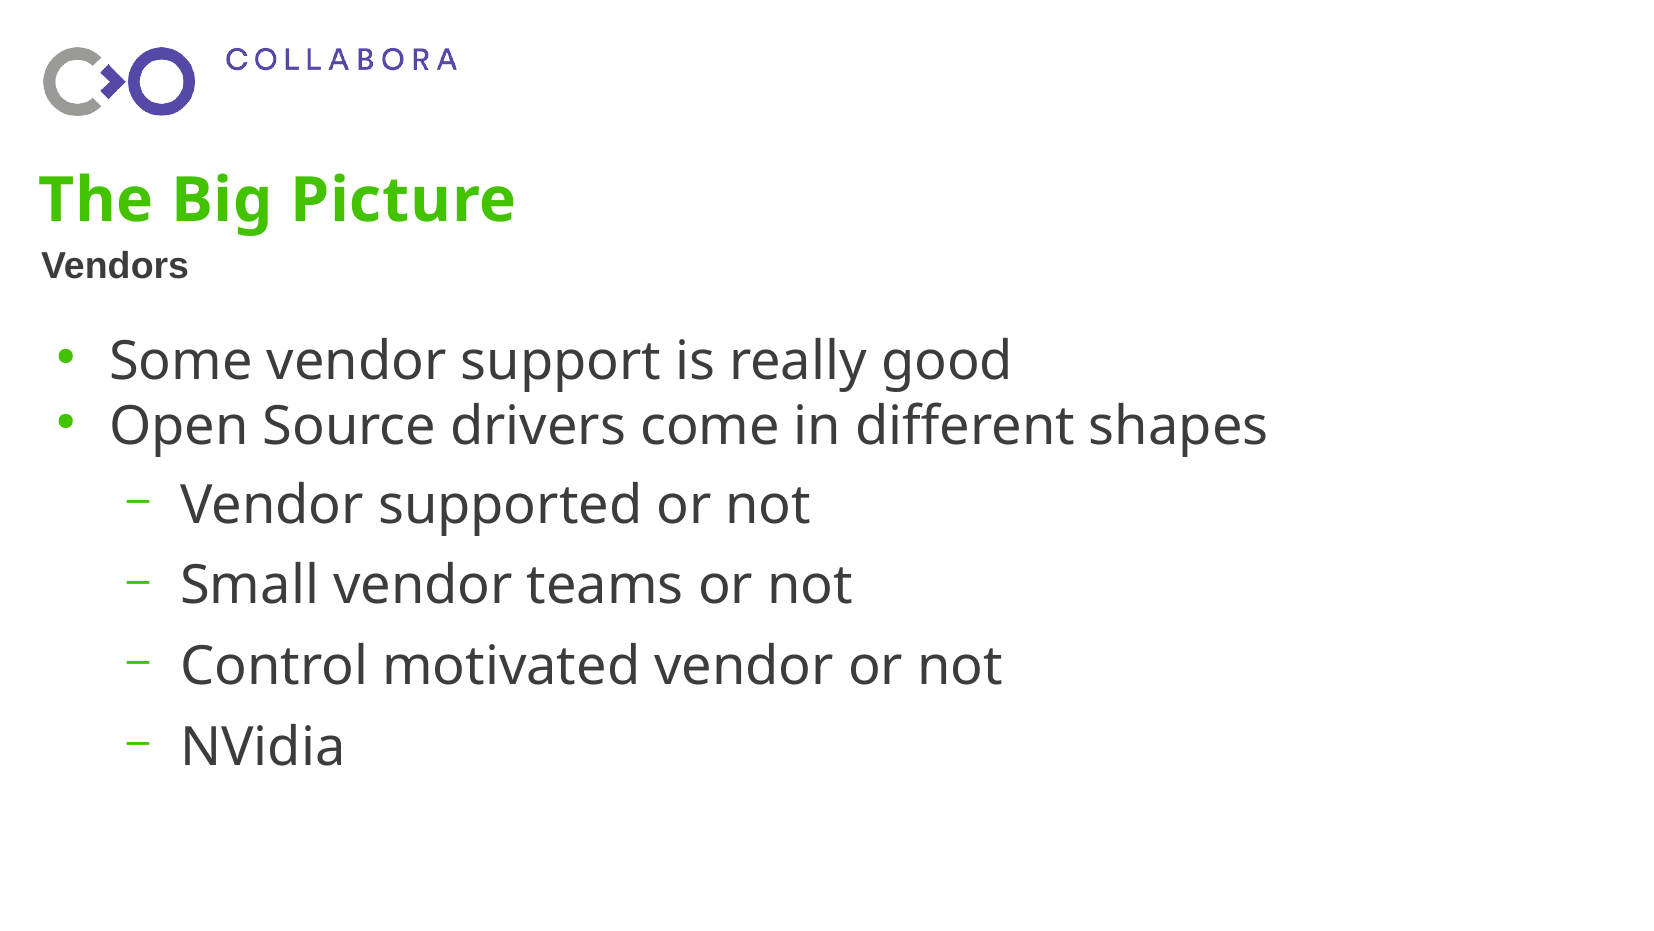

# The Big Picture
Vendors
Some vendor support is really good
Open Source drivers come in different shapes
Vendor supported or not
Small vendor teams or not
Control motivated vendor or not
NVidia